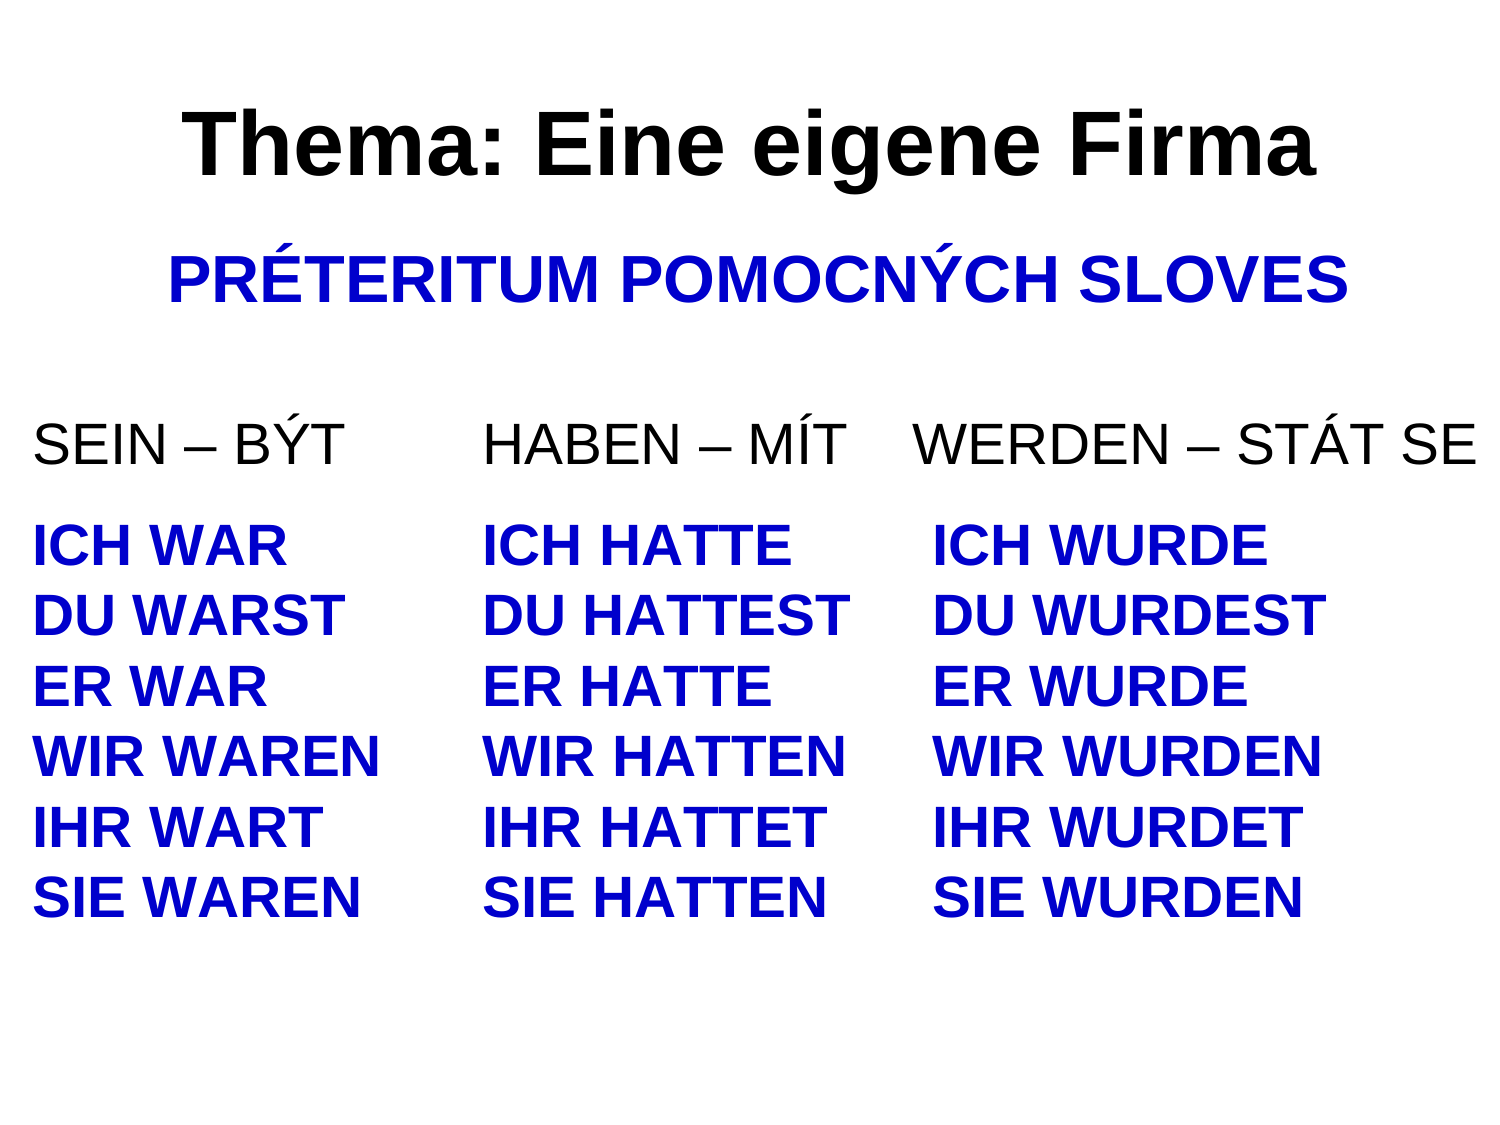

# Thema: Eine eigene Firma
PRÉTERITUM POMOCNÝCH SLOVES
SEIN – BÝT	HABEN – MÍT WERDEN – STÁT SE
ICH WAR		ICH HATTE	ICH WURDE
DU WARST	DU HATTEST	DU WURDEST
ER WAR		ER HATTE		ER WURDE
WIR WAREN	WIR HATTEN	WIR WURDEN
IHR WART		IHR HATTET	IHR WURDET
SIE WAREN	SIE HATTEN	SIE WURDEN